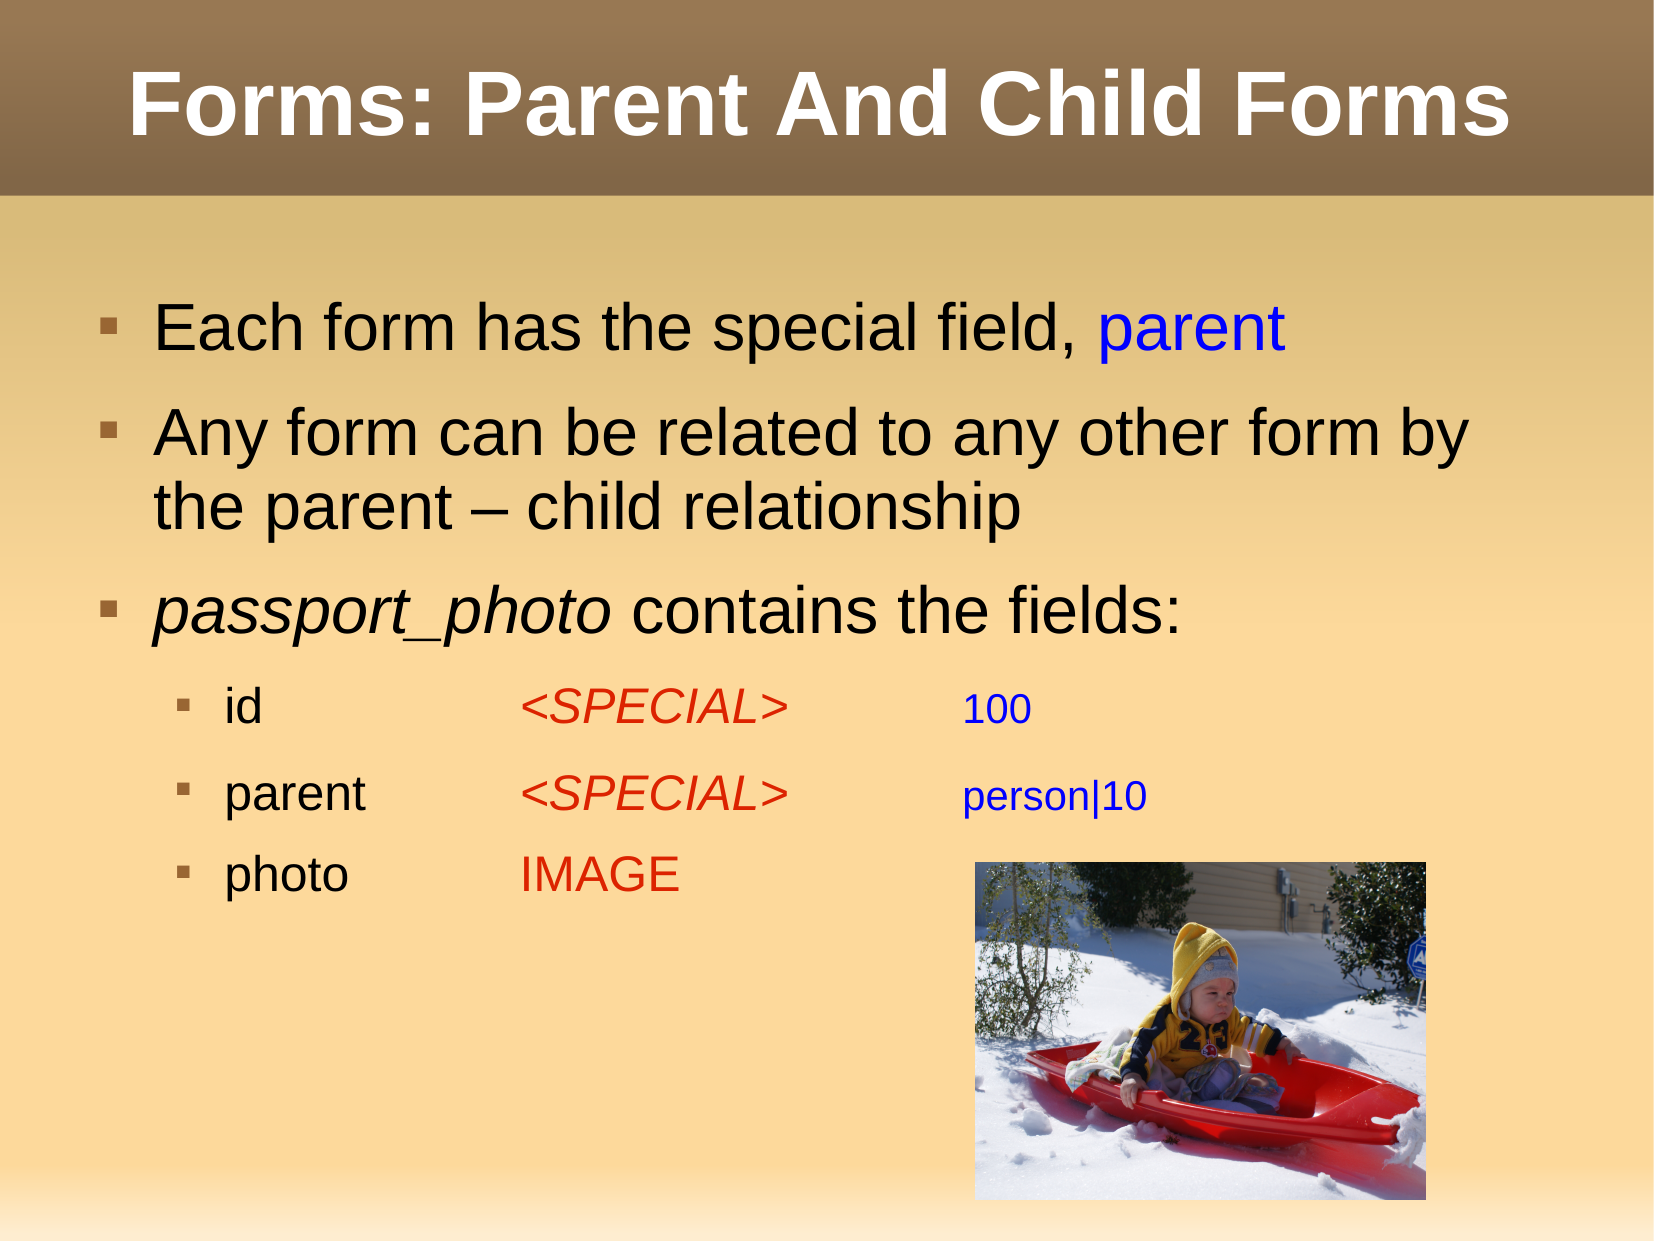

# Forms: Parent And Child Forms
Each form has the special field, parent
Any form can be related to any other form by the parent – child relationship
passport_photo contains the fields:
id				<SPECIAL> 		100
parent		 	<SPECIAL>			person|10
photo			IMAGE